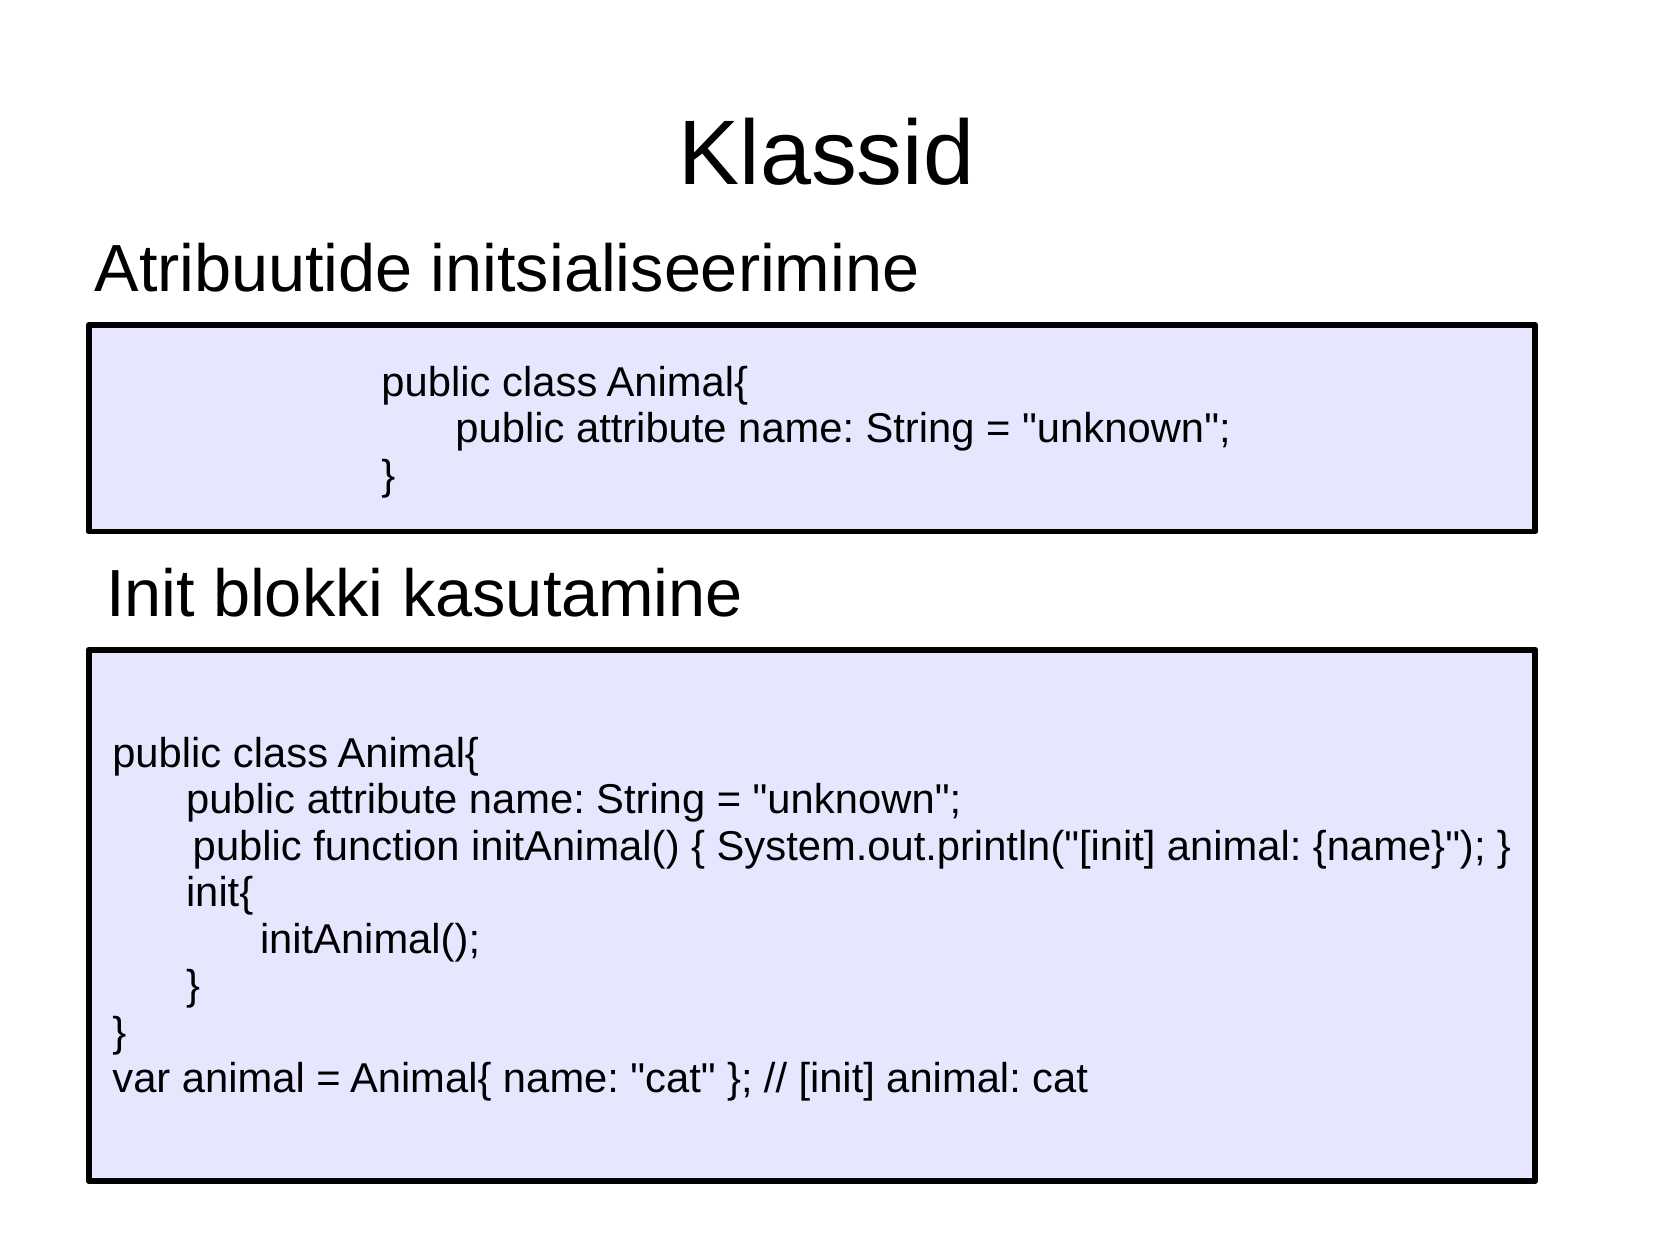

# Klassid
Atribuutide initsialiseerimine
public class Animal{
	public attribute name: String = "unknown";
}
Init blokki kasutamine
public class Animal{
 	public attribute name: String = "unknown";
 public function initAnimal() { System.out.println("[init] animal: {name}"); }
 	init{
		initAnimal();
	}
}
var animal = Animal{ name: "cat" }; // [init] animal: cat